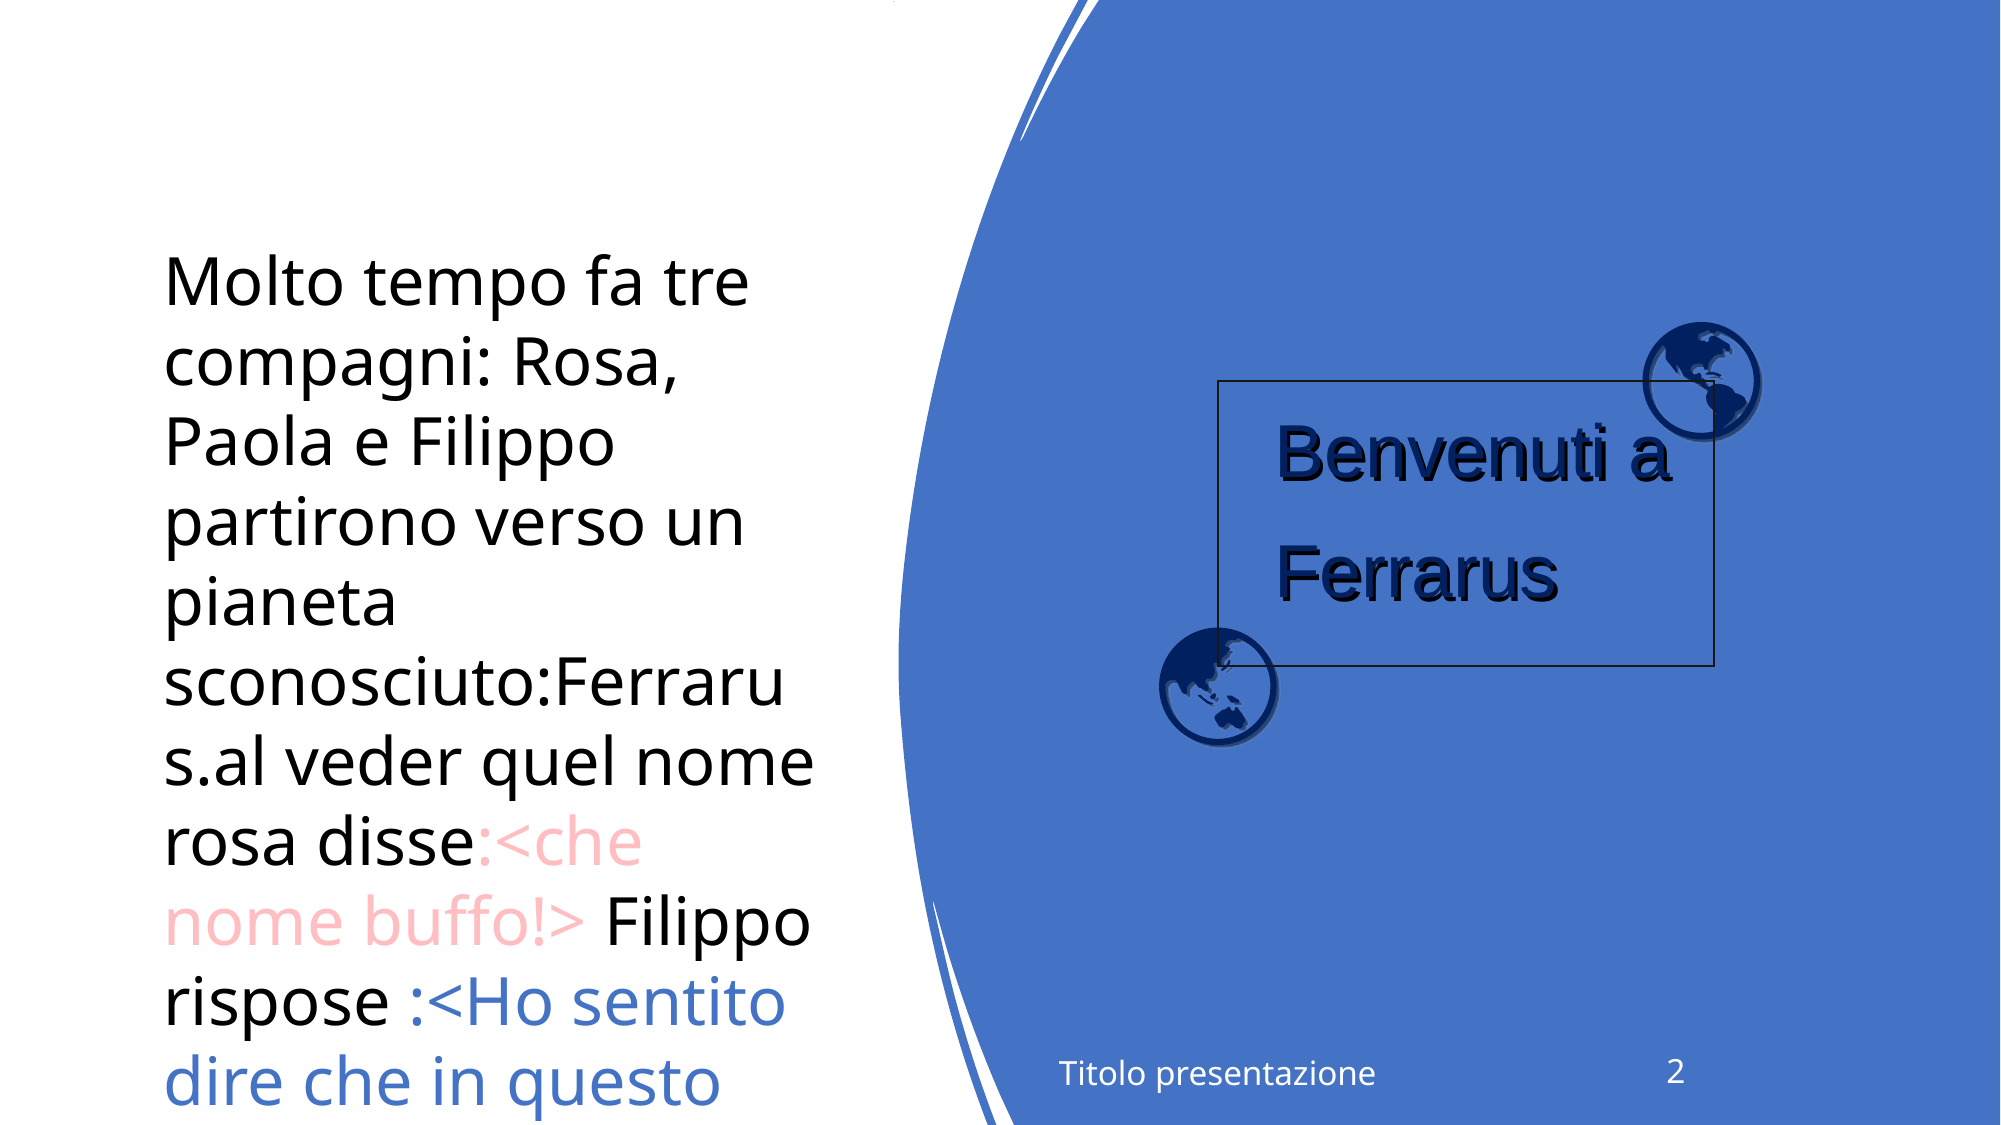

Benvenuti a
Ferrarus
# Molto tempo fa tre compagni: Rosa, Paola e Filippo partirono verso un pianeta sconosciuto:Ferrarus.al veder quel nome rosa disse:<che nome buffo!> Filippo rispose :<Ho sentito dire che in questo pianeta i cittadini hanno le orecchie da asino perché il loro imperatore non vuole che i propri cittadini studino>.
Titolo presentazione
2
Questa foto di Autore sconosciuto è concesso in licenza da CC BY-SA